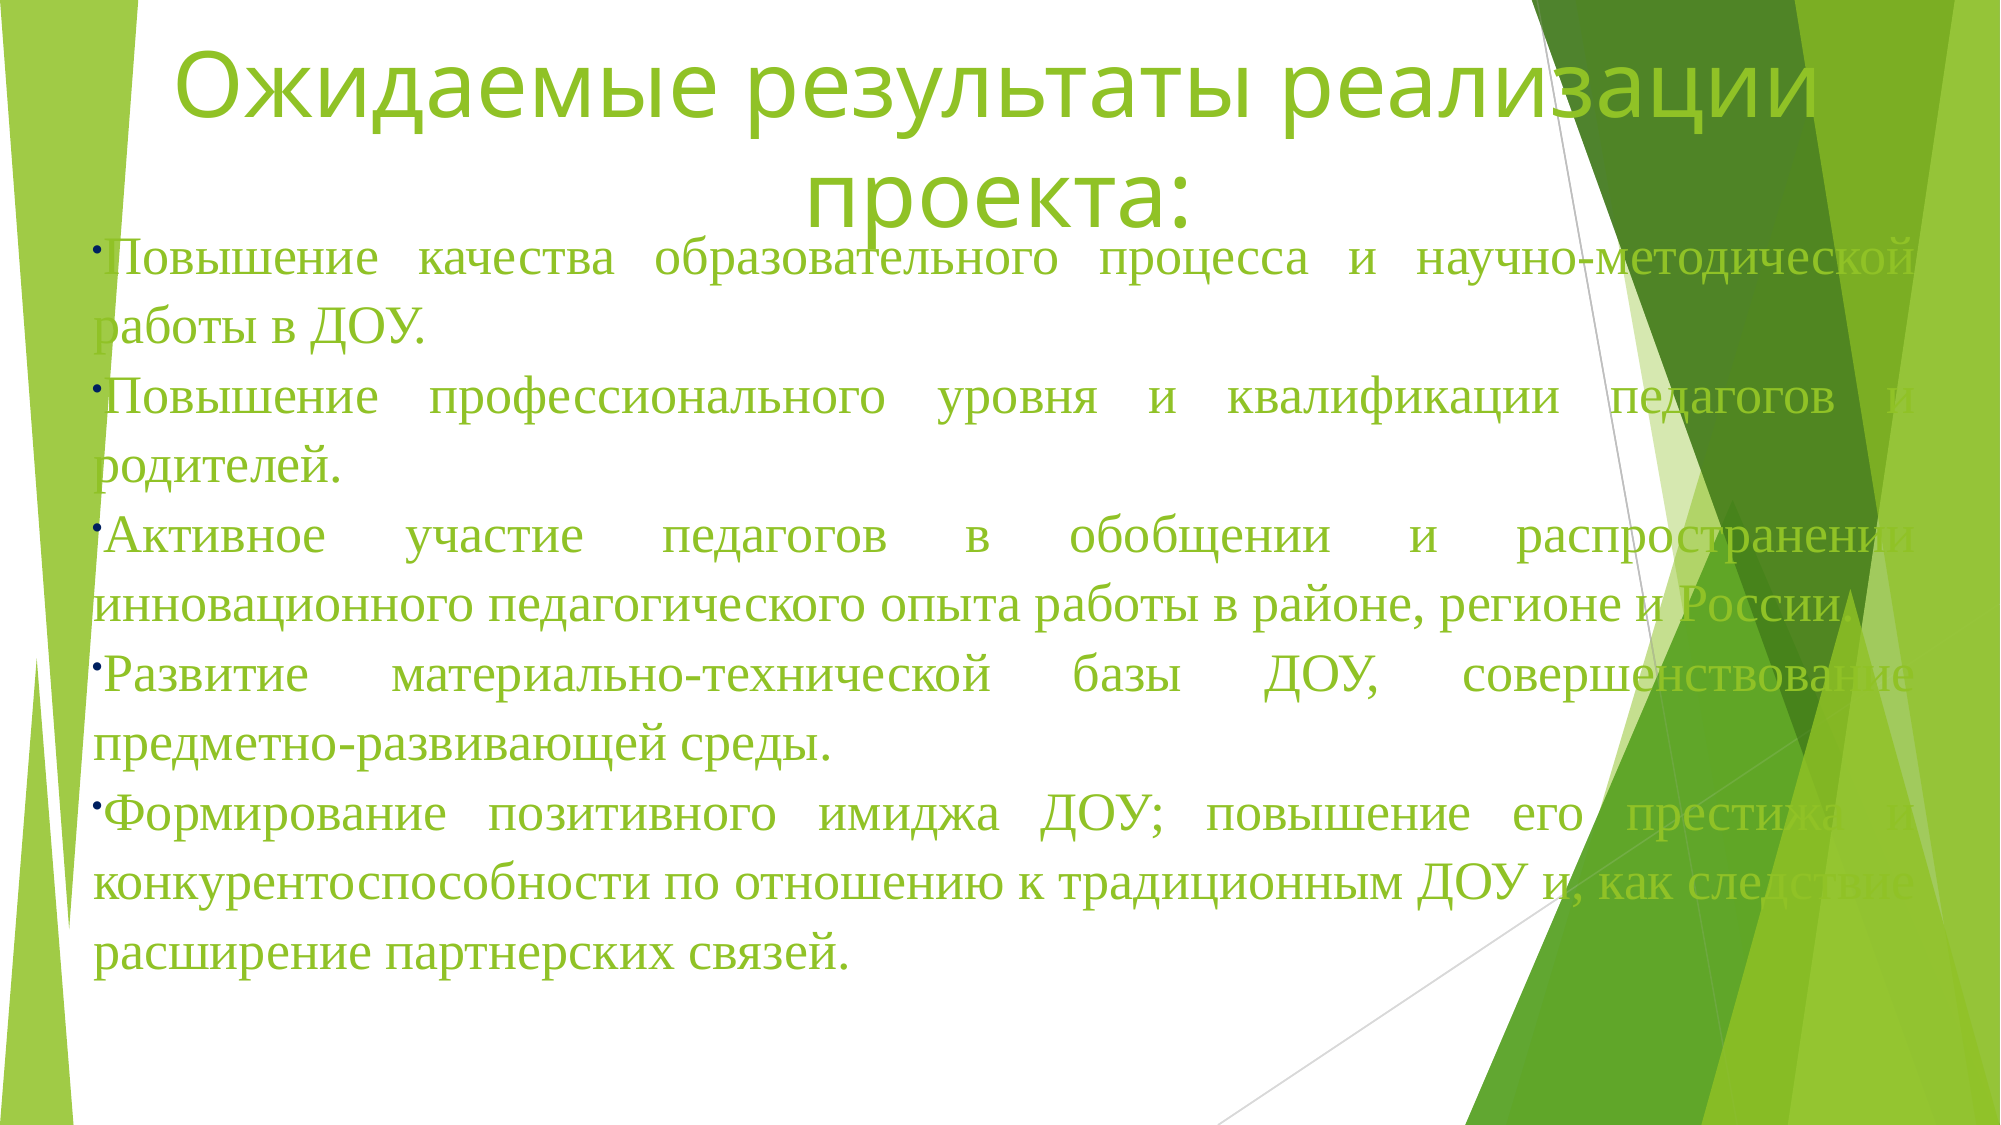

# Ожидаемые результаты реализации проекта:
Повышение качества образовательного процесса и научно-методической работы в ДОУ.
Повышение профессионального уровня и квалификации педагогов и родителей.
Активное участие педагогов в обобщении и распространении инновационного педагогического опыта работы в районе, регионе и России.
Развитие материально-технической базы ДОУ, совершенствование предметно-развивающей среды.
Формирование позитивного имиджа ДОУ; повышение его престижа и конкурентоспособности по отношению к традиционным ДОУ и, как следствие расширение партнерских связей.